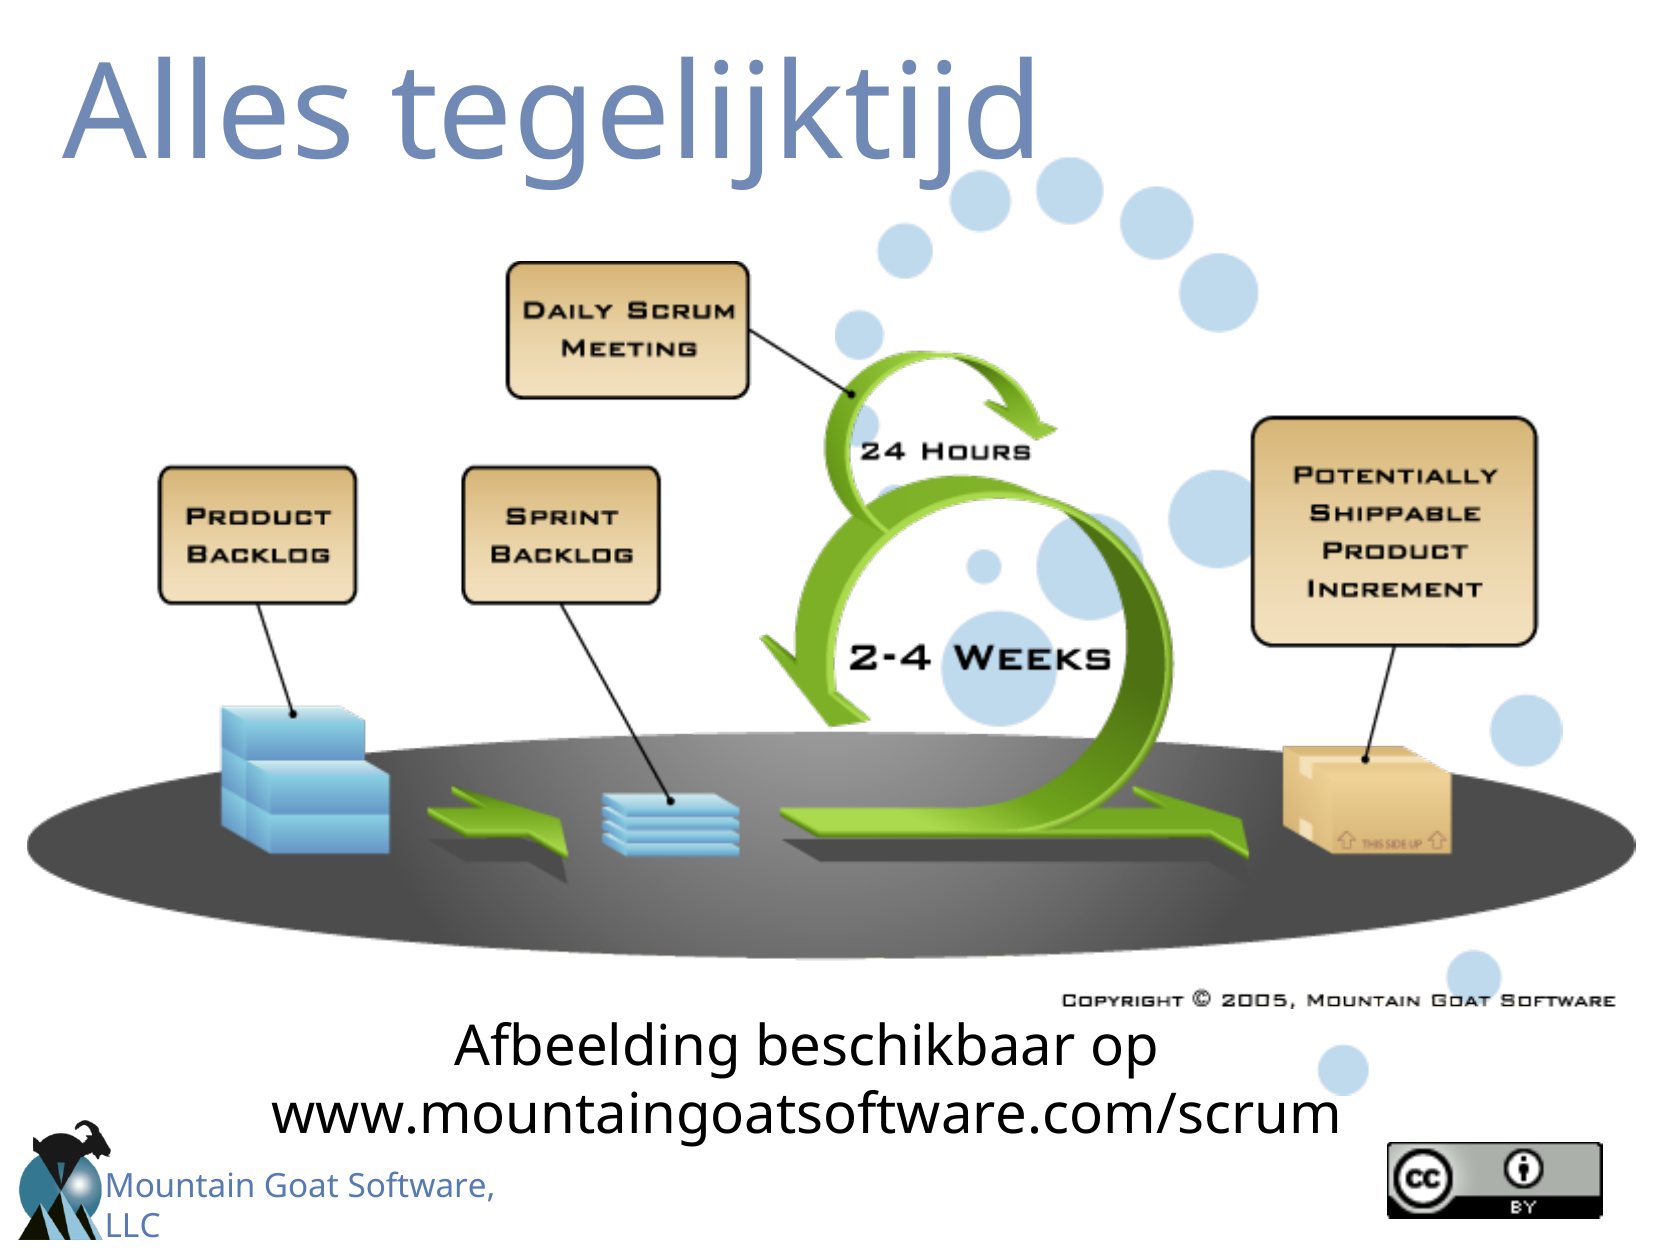

# Alles tegelijktijd
Afbeelding beschikbaar op www.mountaingoatsoftware.com/scrum